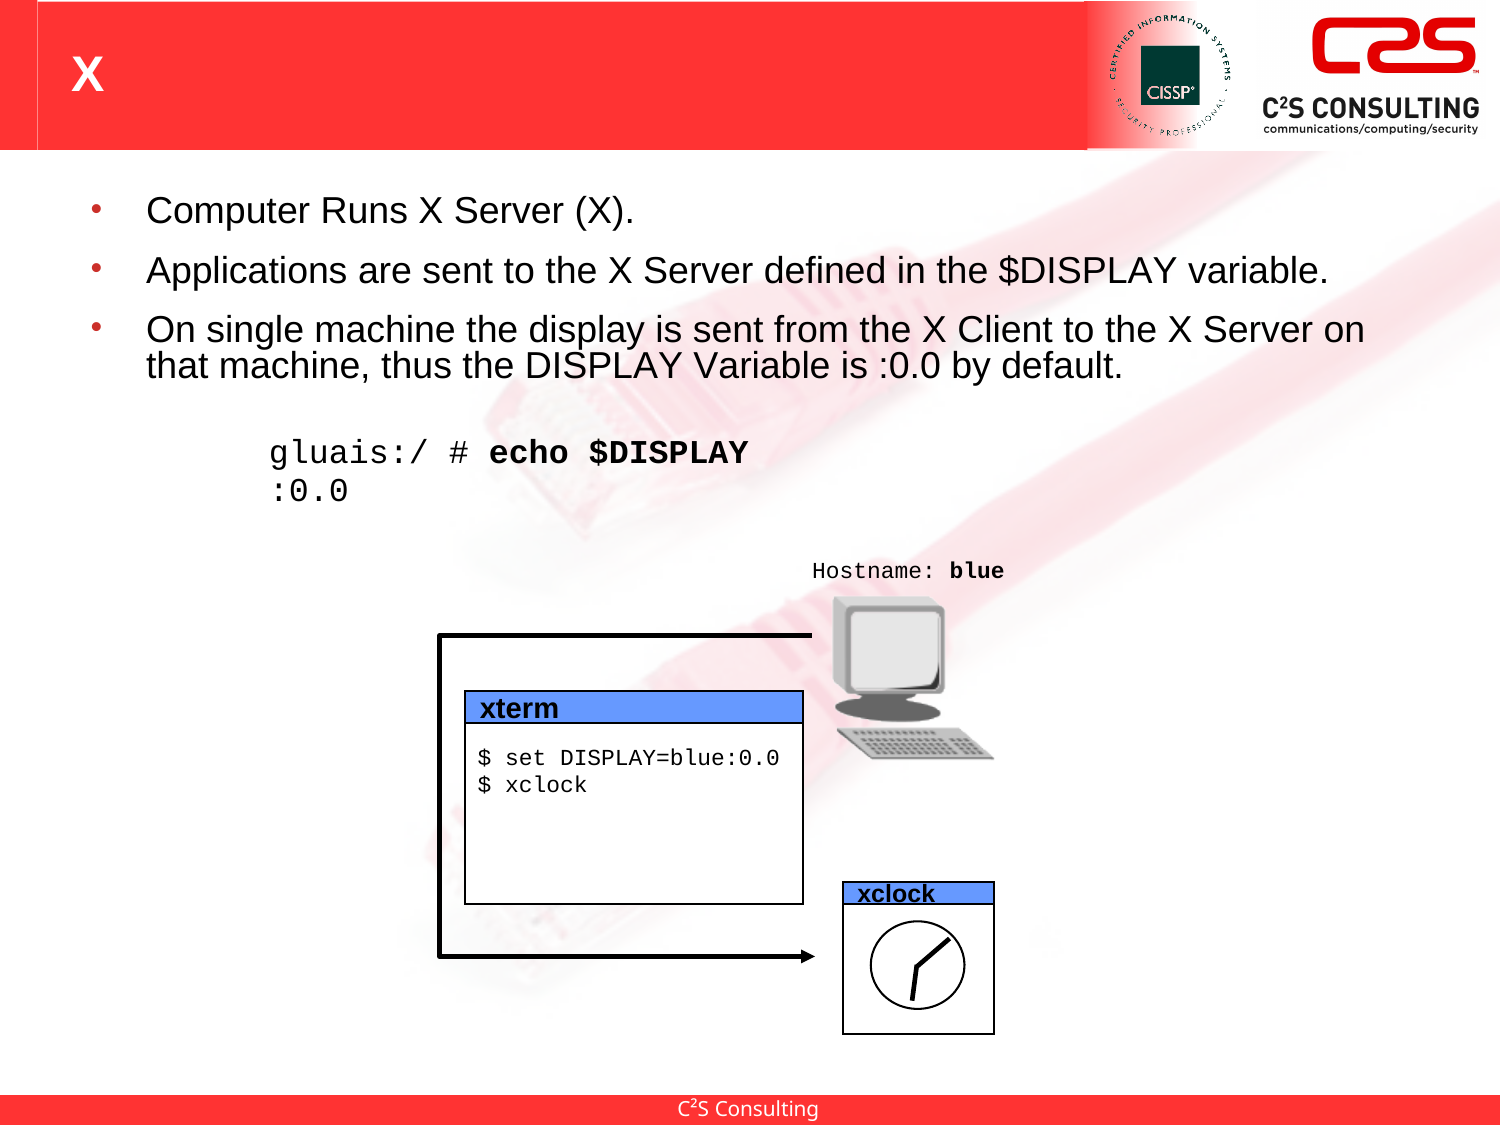

# X
Computer Runs X Server (X).
Applications are sent to the X Server defined in the $DISPLAY variable.
On single machine the display is sent from the X Client to the X Server on that machine, thus the DISPLAY Variable is :0.0 by default.
gluais:/ # echo $DISPLAY
:0.0
Hostname: blue
xterm
$ set DISPLAY=blue:0.0
$ xclock
xclock